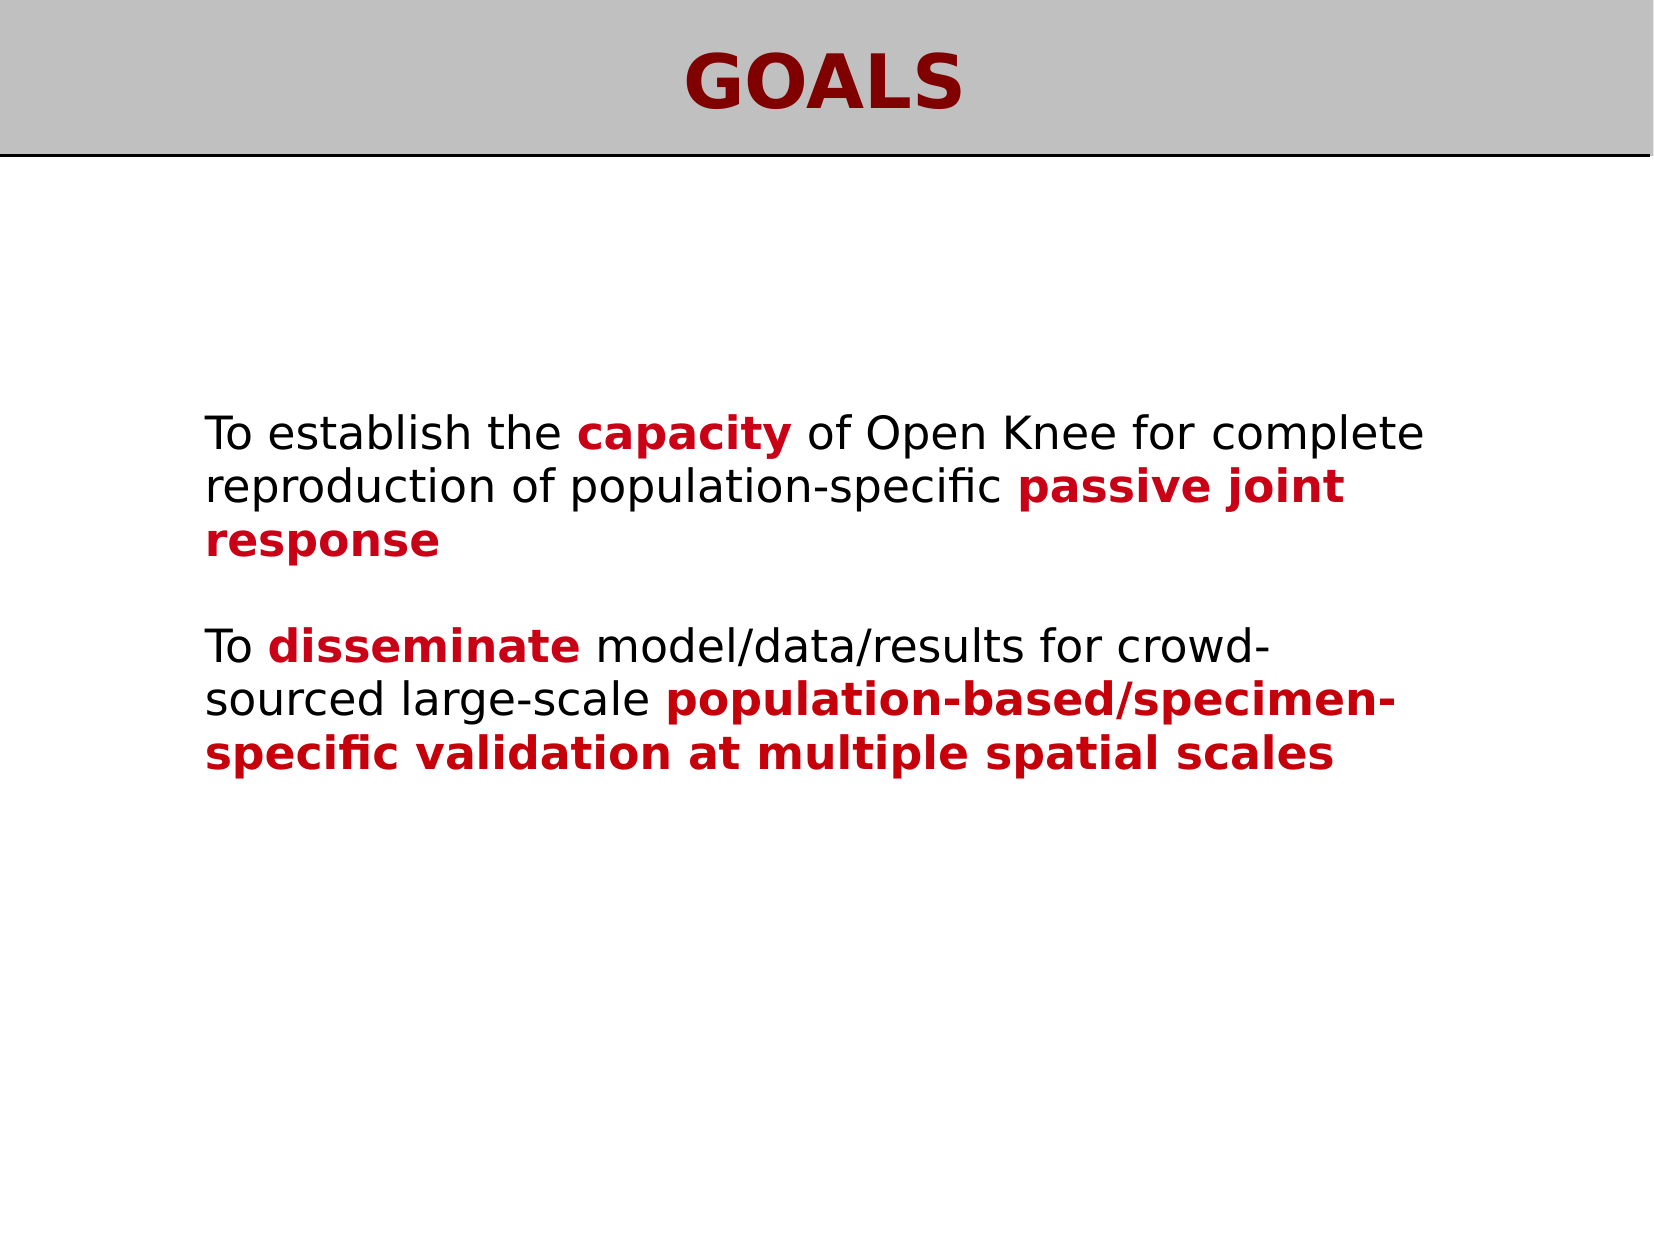

GOALS
To establish the capacity of Open Knee for complete reproduction of population-specific passive joint response
To disseminate model/data/results for crowd-sourced large-scale population-based/specimen-specific validation at multiple spatial scales